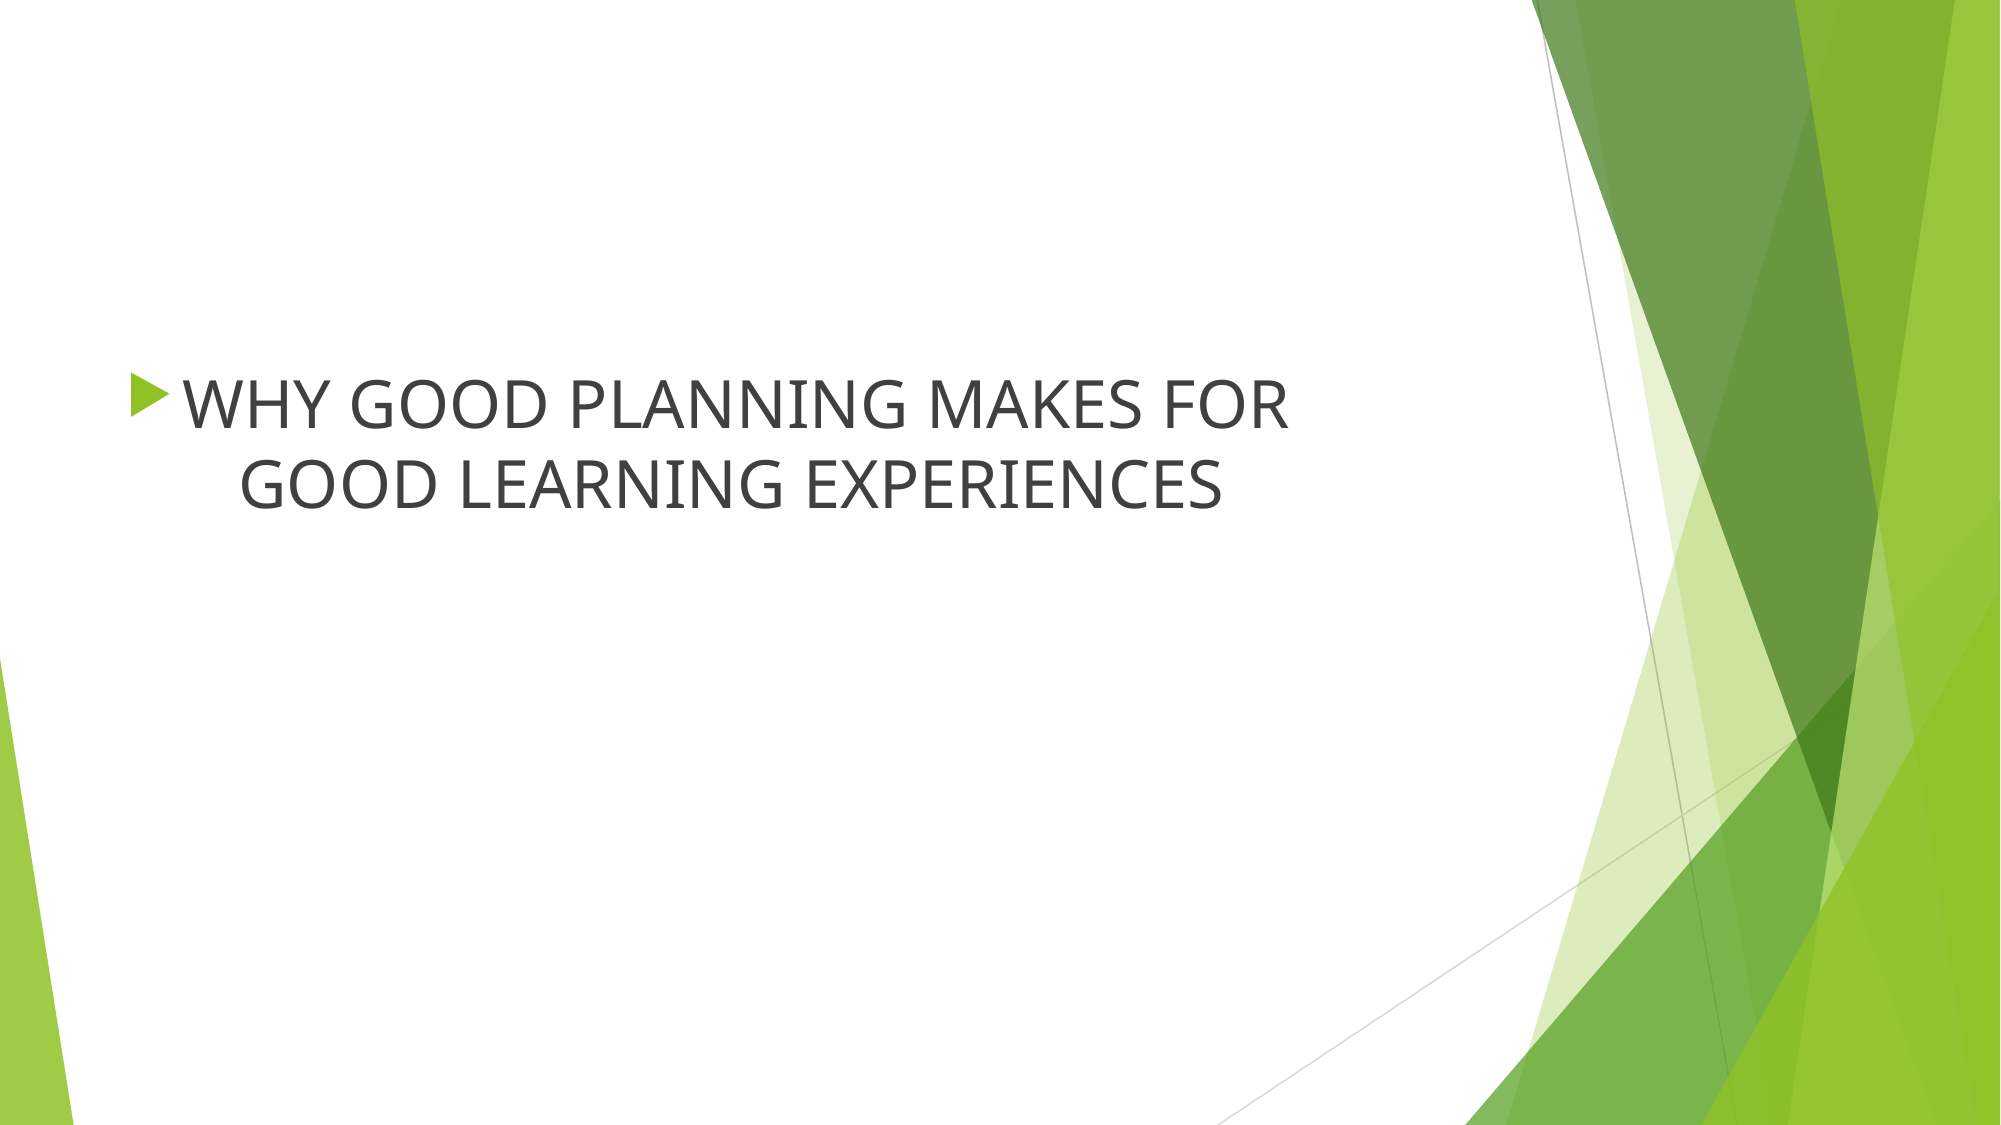

#
WHY GOOD PLANNING MAKES FOR GOOD LEARNING EXPERIENCES